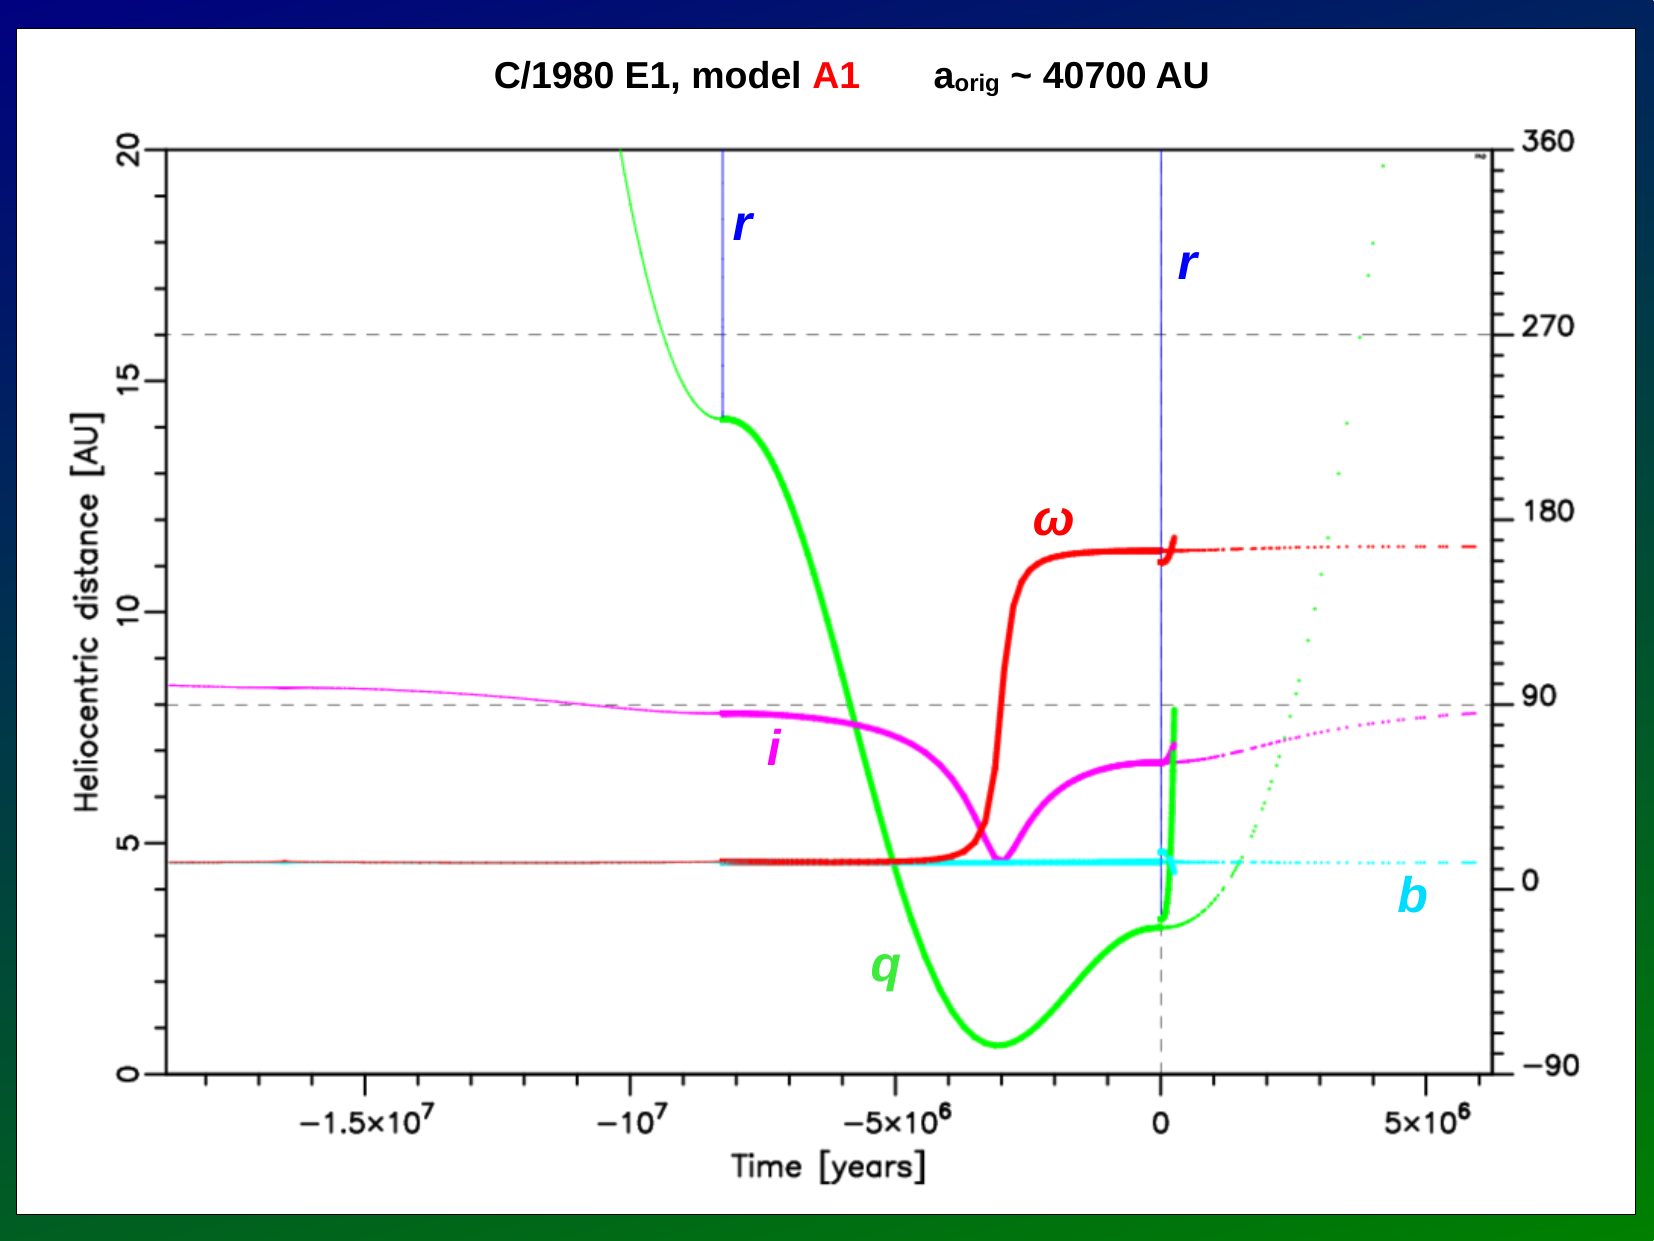

C/1980 E1, model A1 aorig ~ 40700 AU
r
r
ω
i
b
q